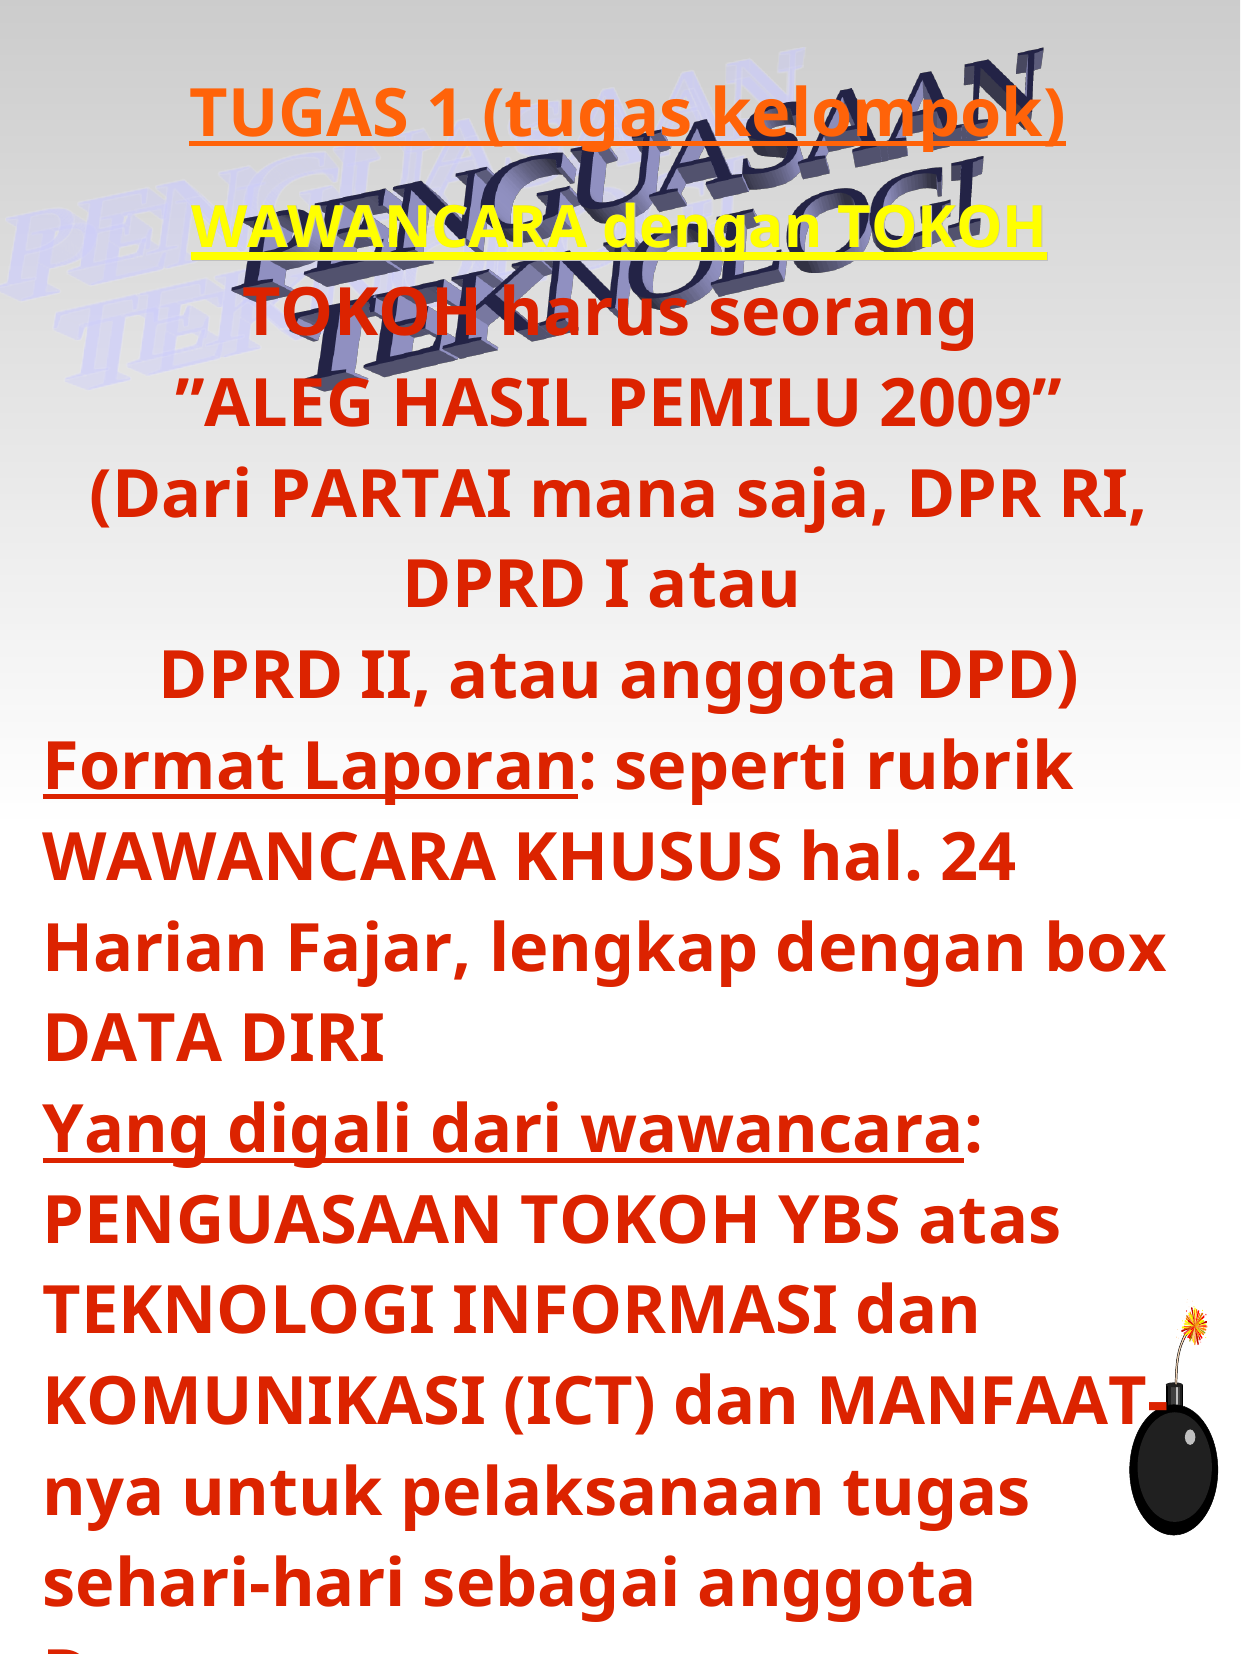

PENGUASAAN
TEKNOLOGI
# TUGAS 1 (tugas kelompok)
WAWANCARA dengan TOKOH
TOKOH harus seorang
”ALEG HASIL PEMILU 2009”
(Dari PARTAI mana saja, DPR RI, DPRD I atau
DPRD II, atau anggota DPD)
Format Laporan: seperti rubrik WAWANCARA KHUSUS hal. 24 Harian Fajar, lengkap dengan box DATA DIRI
Yang digali dari wawancara: PENGUASAAN TOKOH YBS atas TEKNOLOGI INFORMASI dan KOMUNIKASI (ICT) dan MANFAAT-nya untuk pelaksanaan tugas sehari-hari sebagai anggota Dewan.